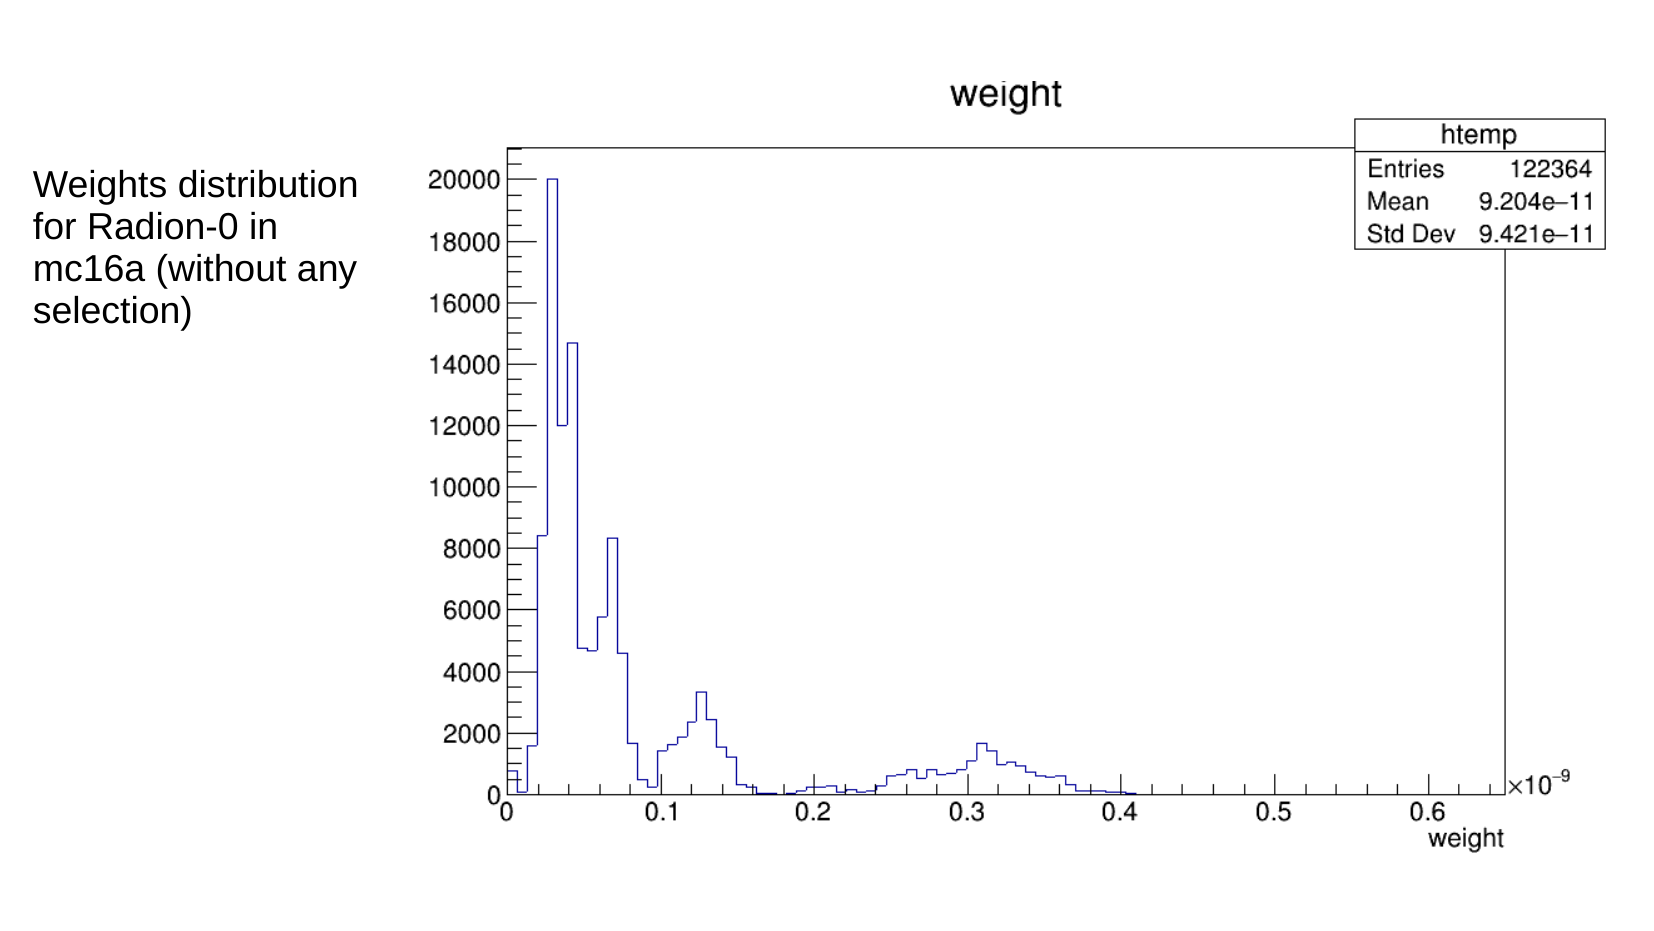

Weights distribution
for Radion-0 in
mc16a (without any
selection)